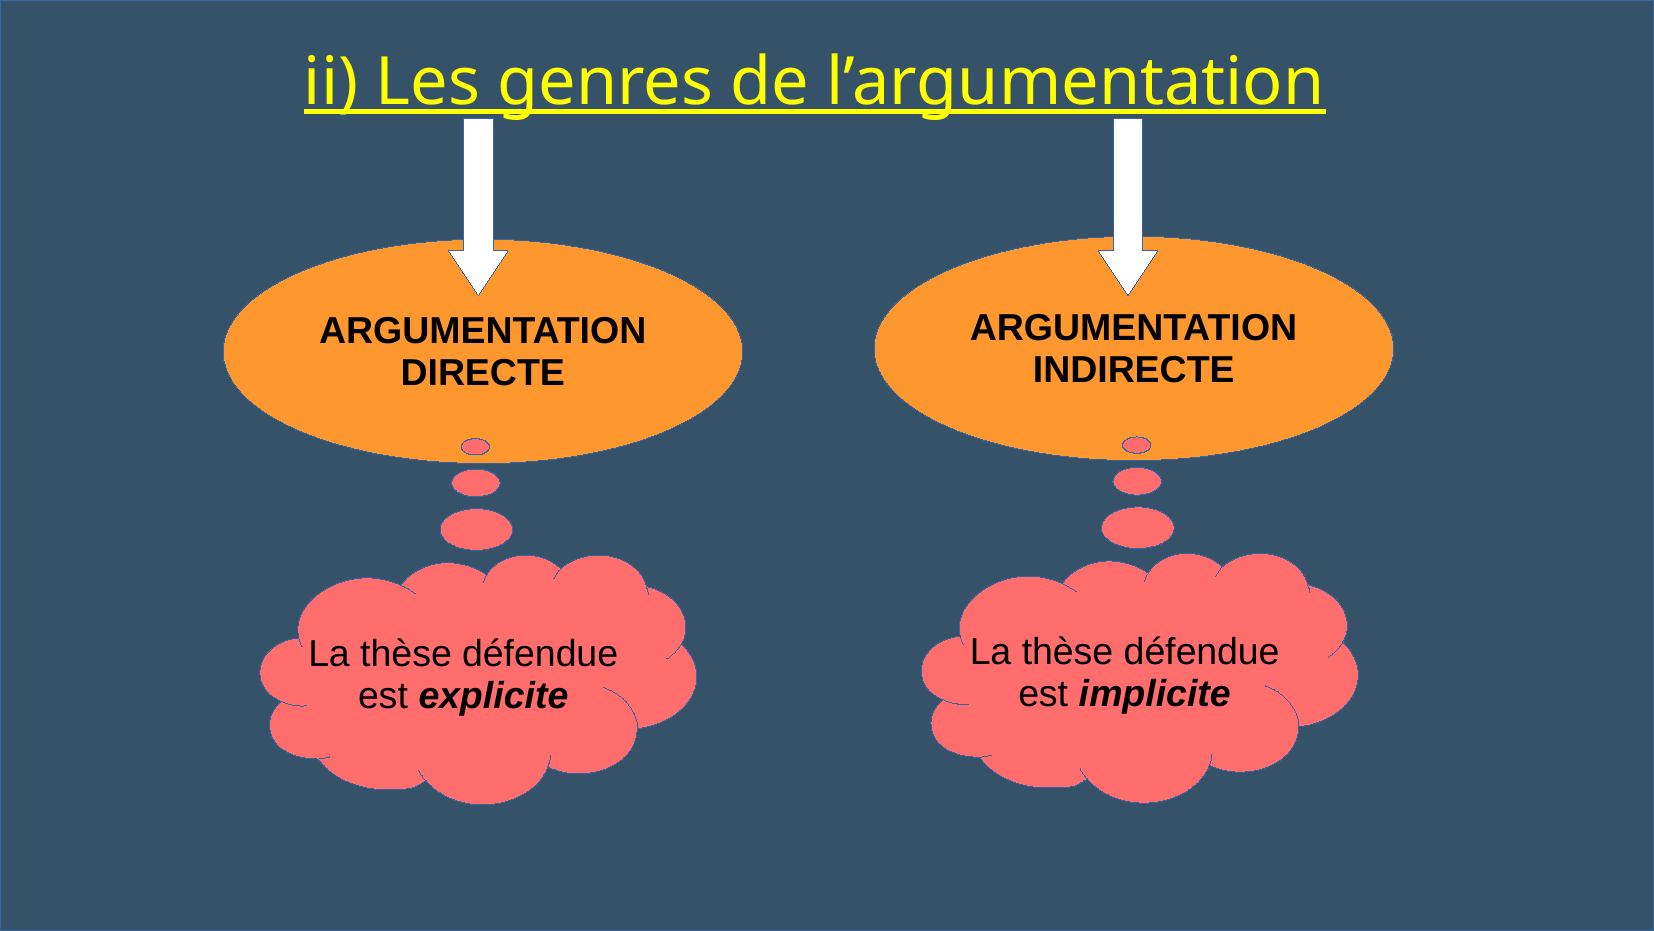

# ii) Les genres de l’argumentation
ARGUMENTATION
INDIRECTE
ARGUMENTATION
DIRECTE
La thèse défendue
est implicite
La thèse défendue
est explicite